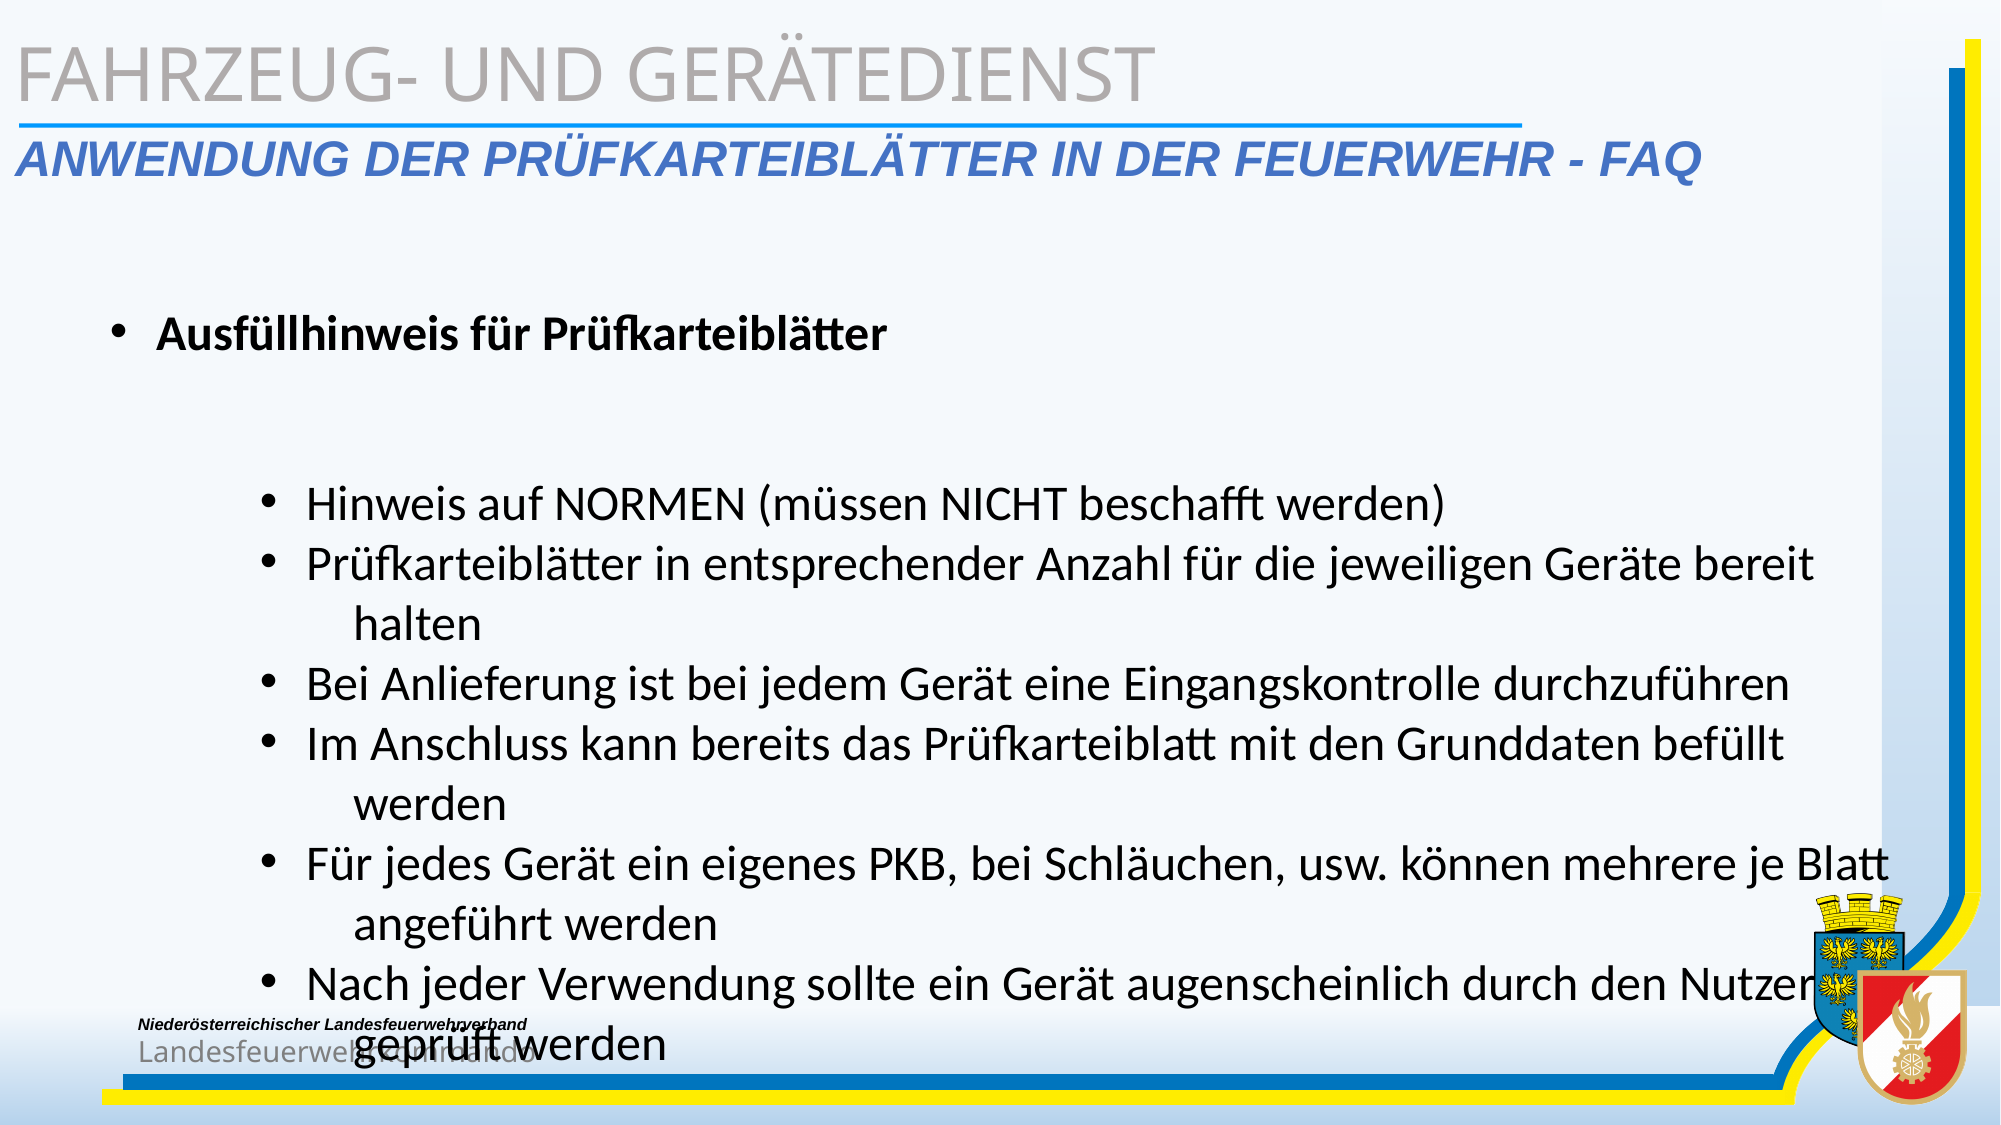

FAHRZEUG- UND GERÄTEDIENST
ANWENDUNG DER PRÜFKARTEIBLÄTTER IN DER FEUERWEHR - FAQ
Ausfüllhinweis für Prüfkarteiblätter
Hinweis auf NORMEN (müssen NICHT beschafft werden)
Prüfkarteiblätter in entsprechender Anzahl für die jeweiligen Geräte bereit halten
Bei Anlieferung ist bei jedem Gerät eine Eingangskontrolle durchzuführen
Im Anschluss kann bereits das Prüfkarteiblatt mit den Grunddaten befüllt werden
Für jedes Gerät ein eigenes PKB, bei Schläuchen, usw. können mehrere je Blatt angeführt werden
Nach jeder Verwendung sollte ein Gerät augenscheinlich durch den Nutzer geprüft werden